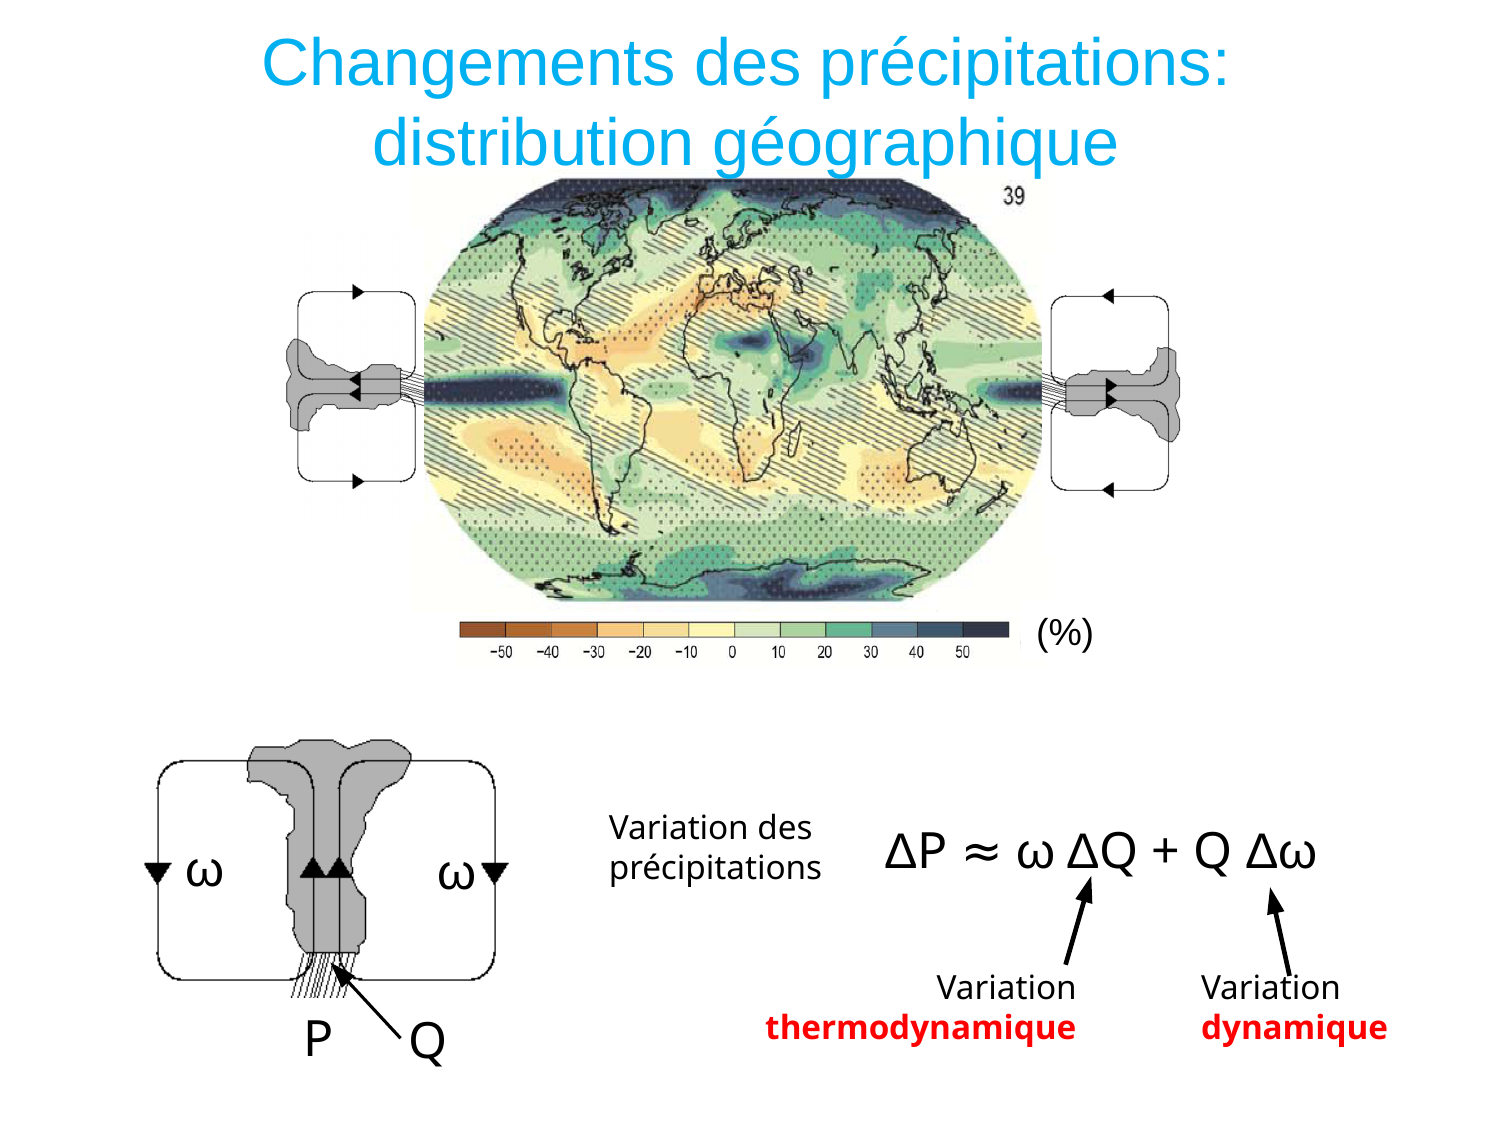

Changements des précipitations:
distribution géographique
(%)
Variation des précipitations
ΔP ≈ ω ΔQ + Q Δω
ω
ω
Variation thermodynamique
Variation dynamique
P
Q